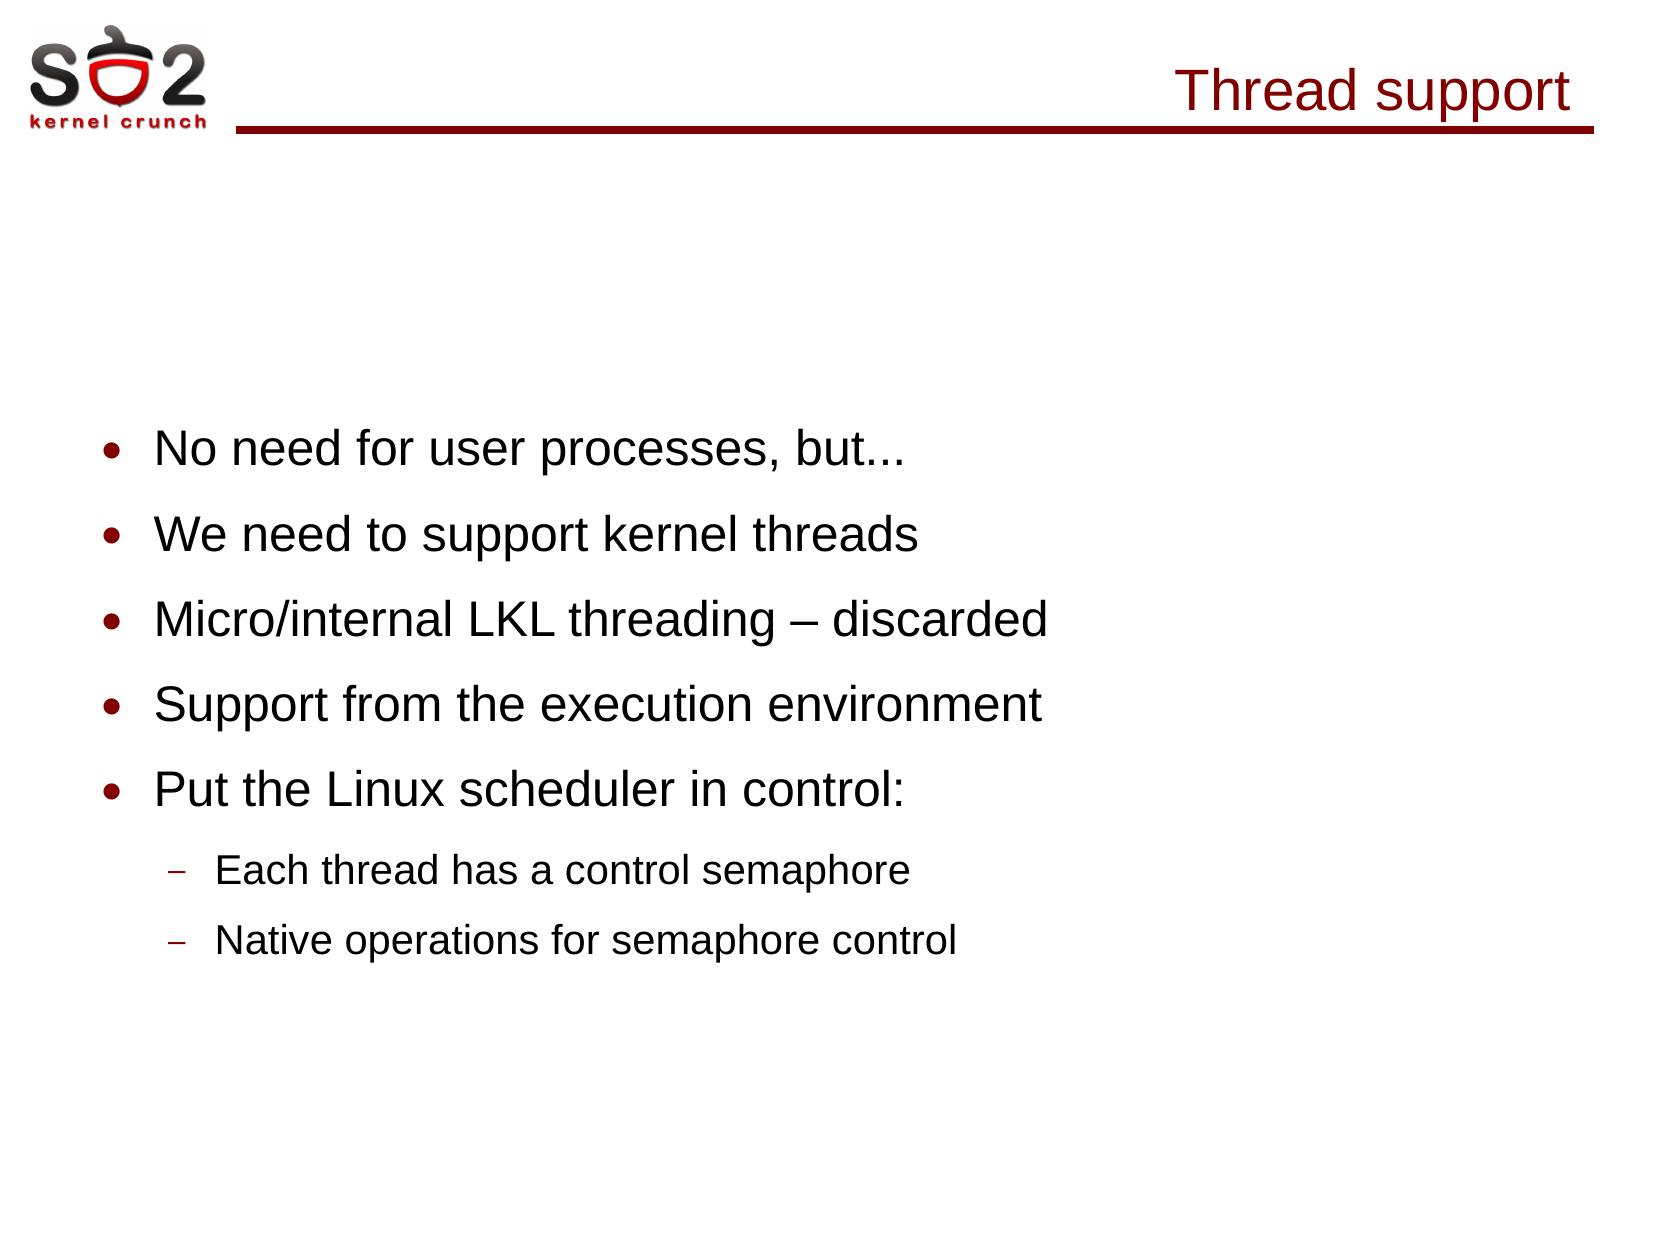

# Thread support
No need for user processes, but...
We need to support kernel threads
Micro/internal LKL threading – discarded
Support from the execution environment
Put the Linux scheduler in control:
Each thread has a control semaphore
Native operations for semaphore control